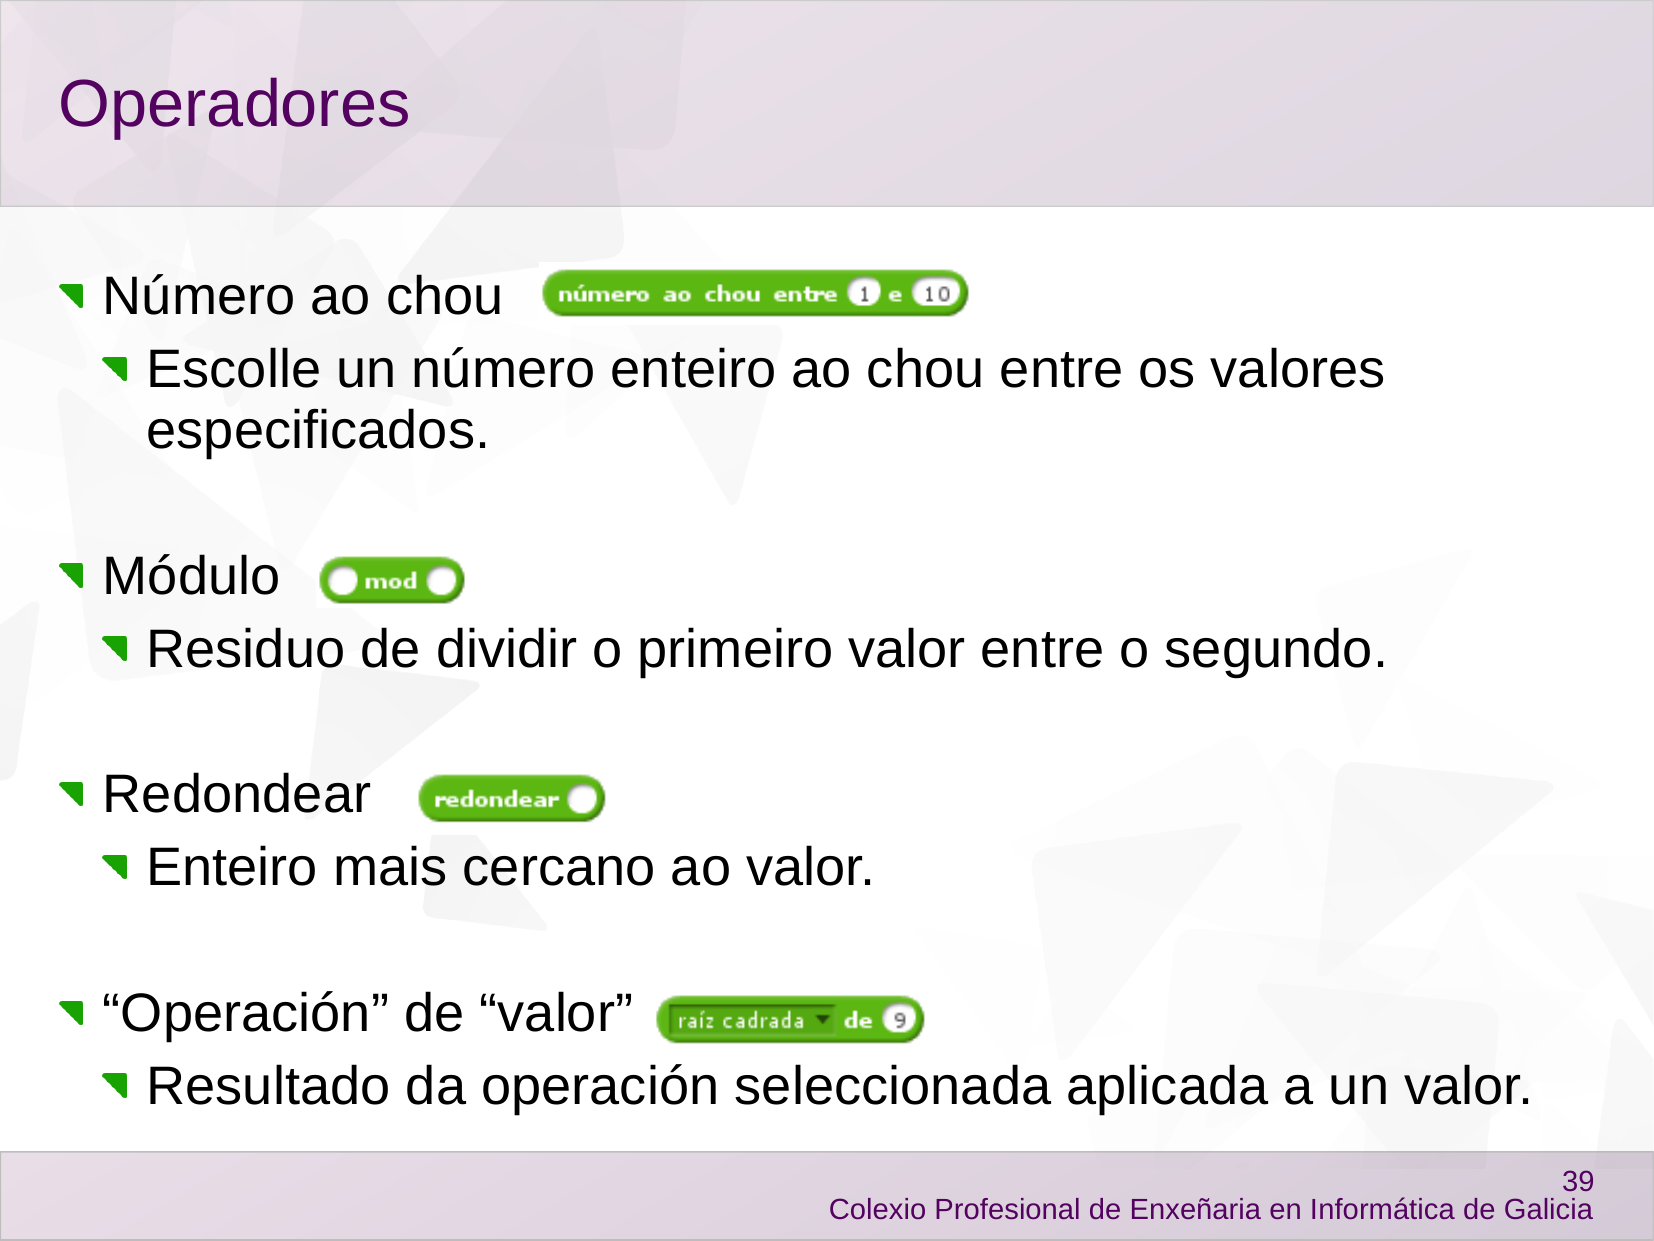

# Operadores
Número ao chou
Escolle un número enteiro ao chou entre os valores especificados.
Módulo
Residuo de dividir o primeiro valor entre o segundo.
Redondear
Enteiro mais cercano ao valor.
“Operación” de “valor”
Resultado da operación seleccionada aplicada a un valor.
39
Colexio Profesional de Enxeñaria en Informática de Galicia